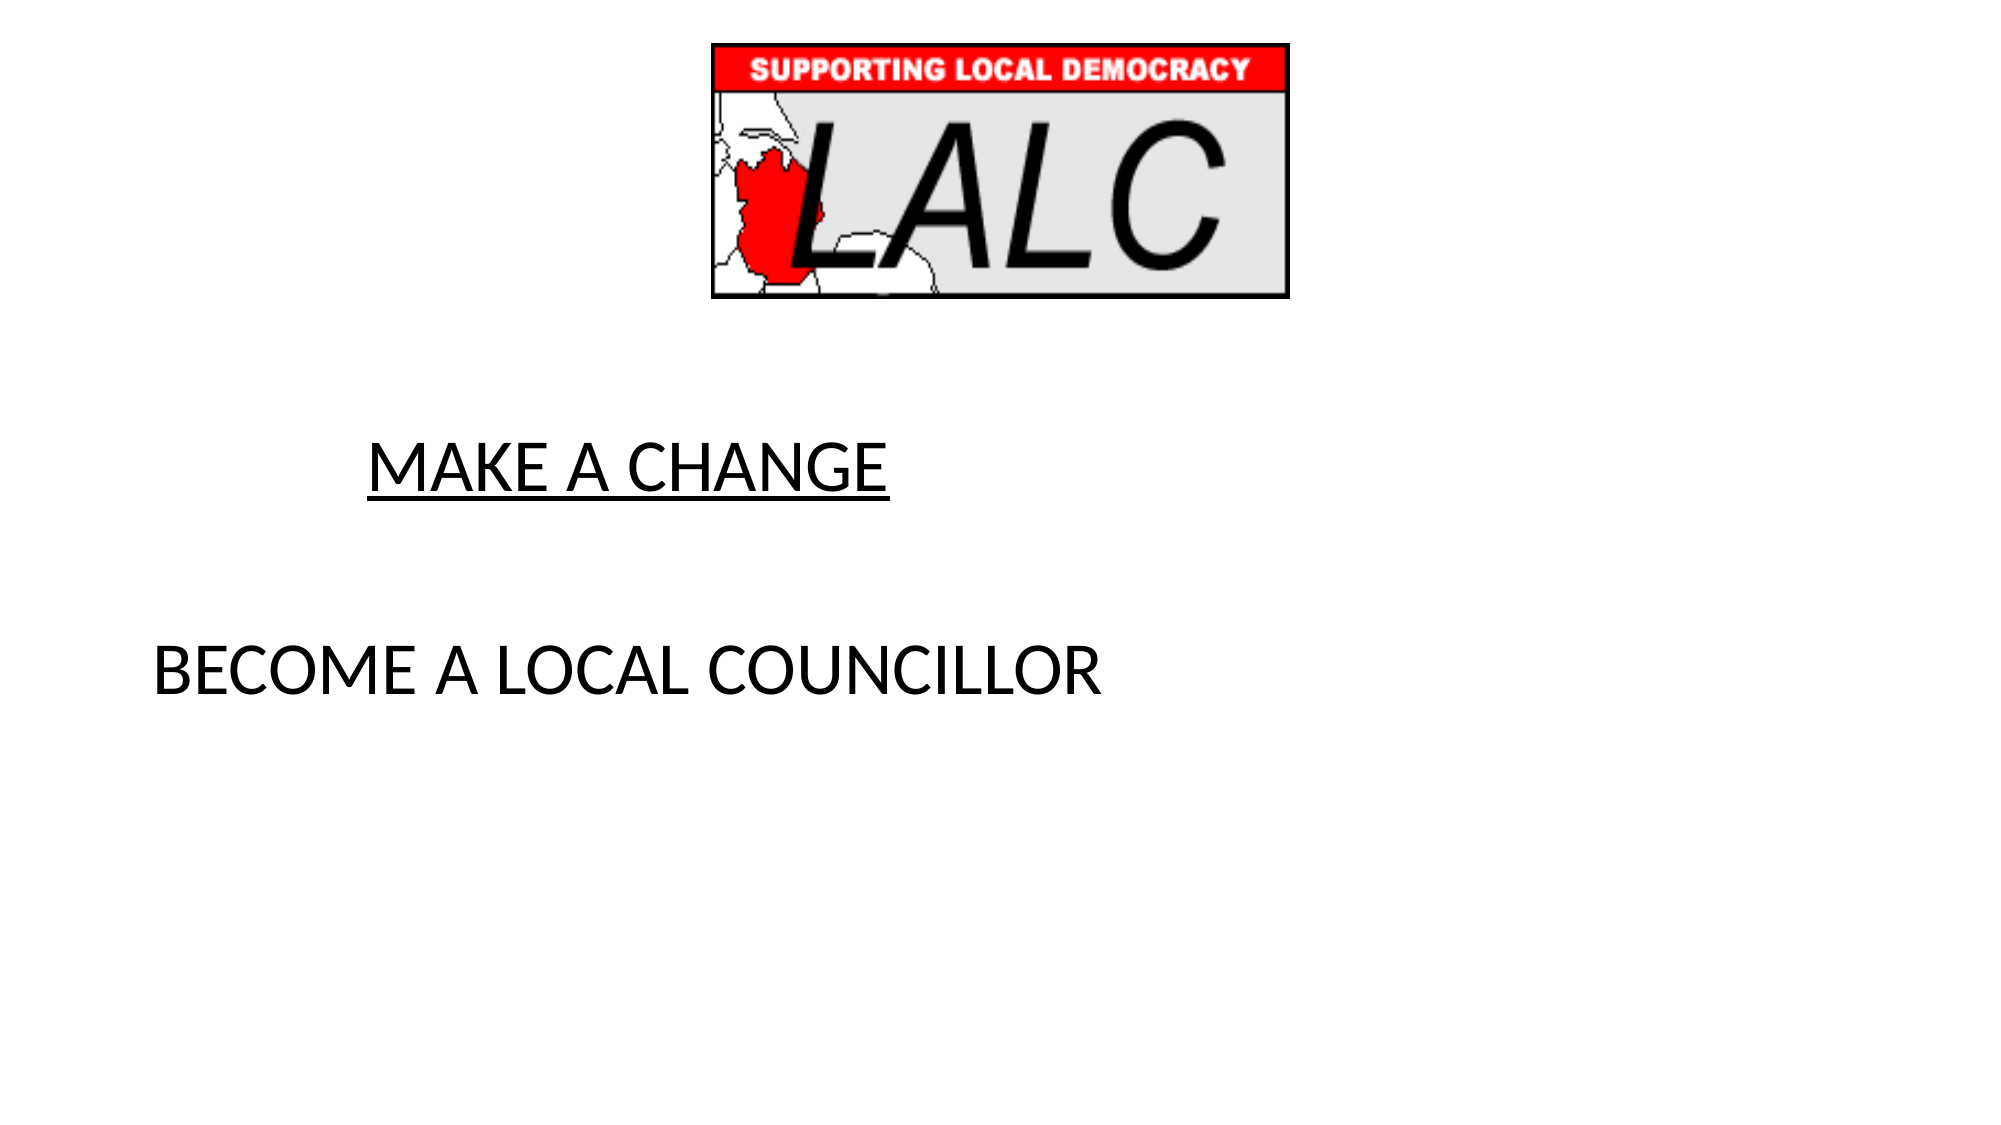

# MAKE A CHANGE
BECOME A LOCAL COUNCILLOR